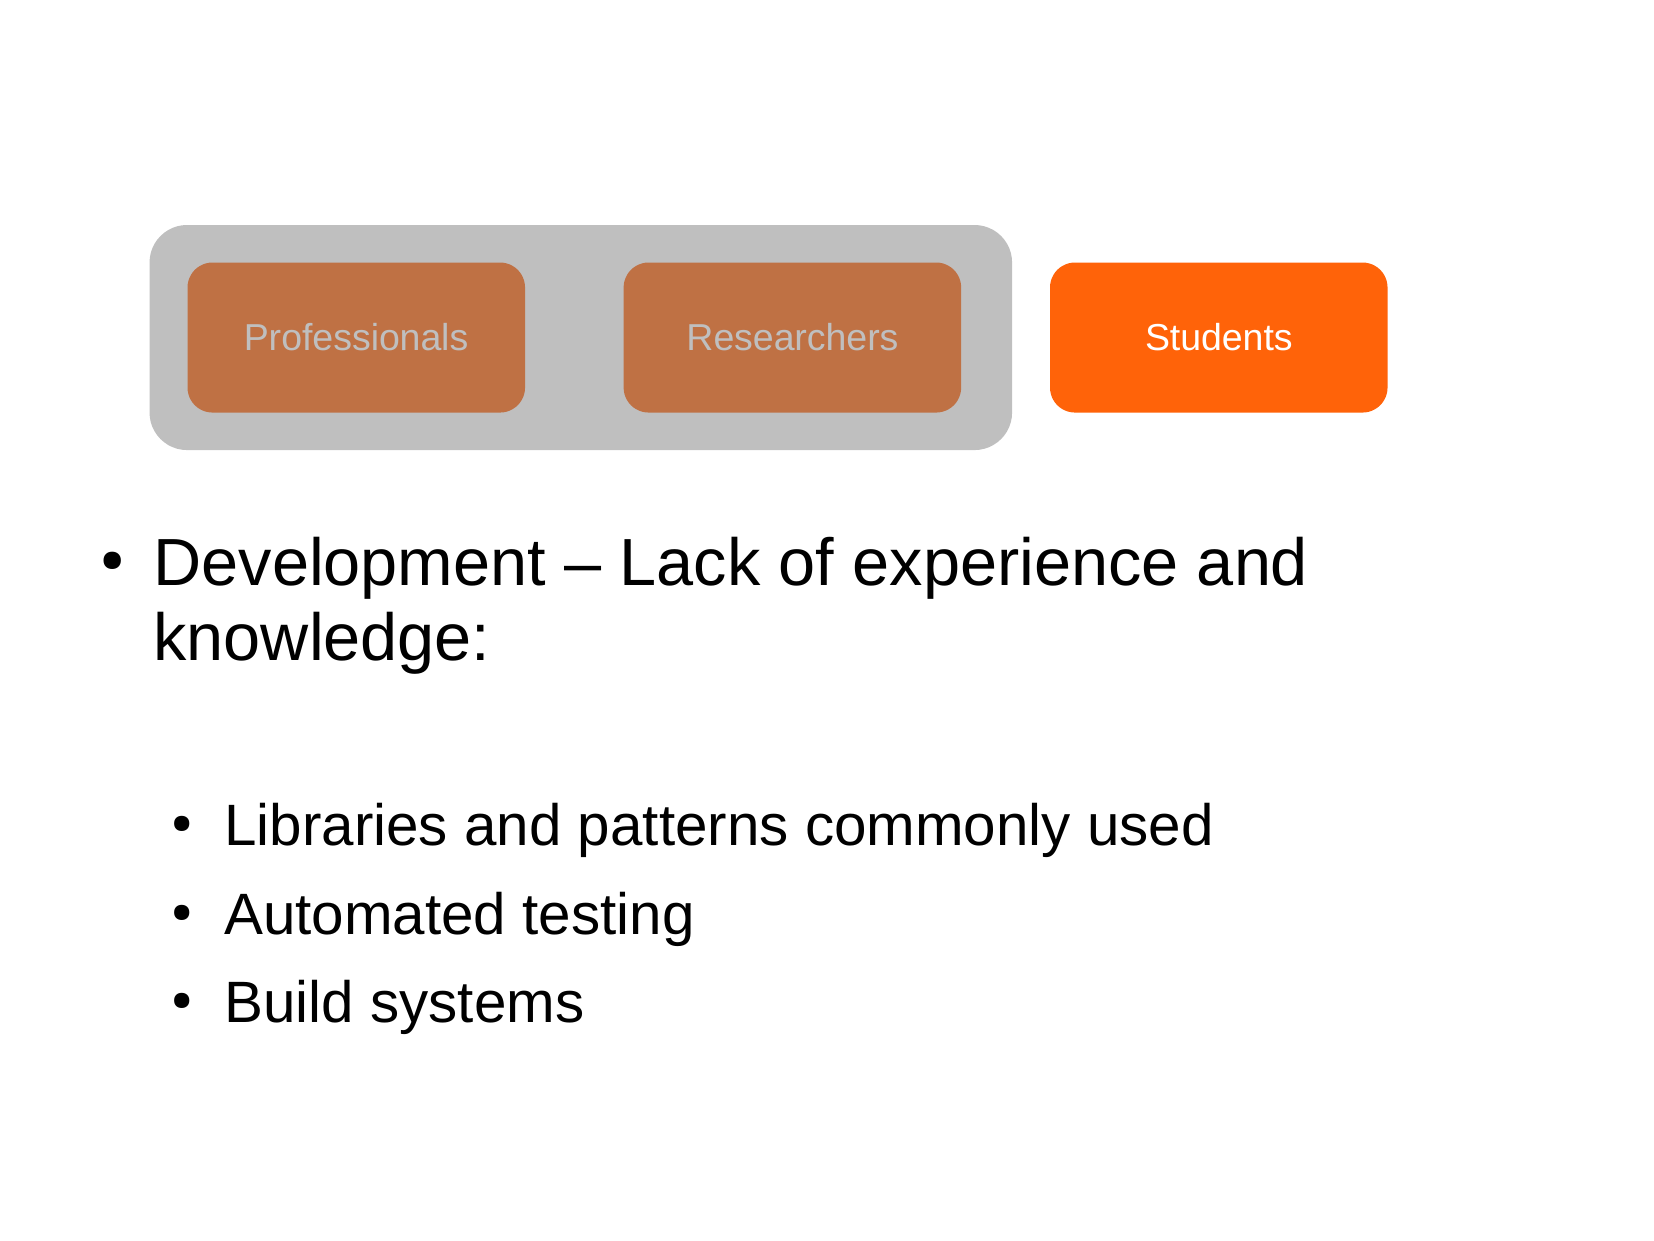

Professionals
Researchers
Students
# Development – Lack of experience and knowledge:
Libraries and patterns commonly used
Automated testing
Build systems